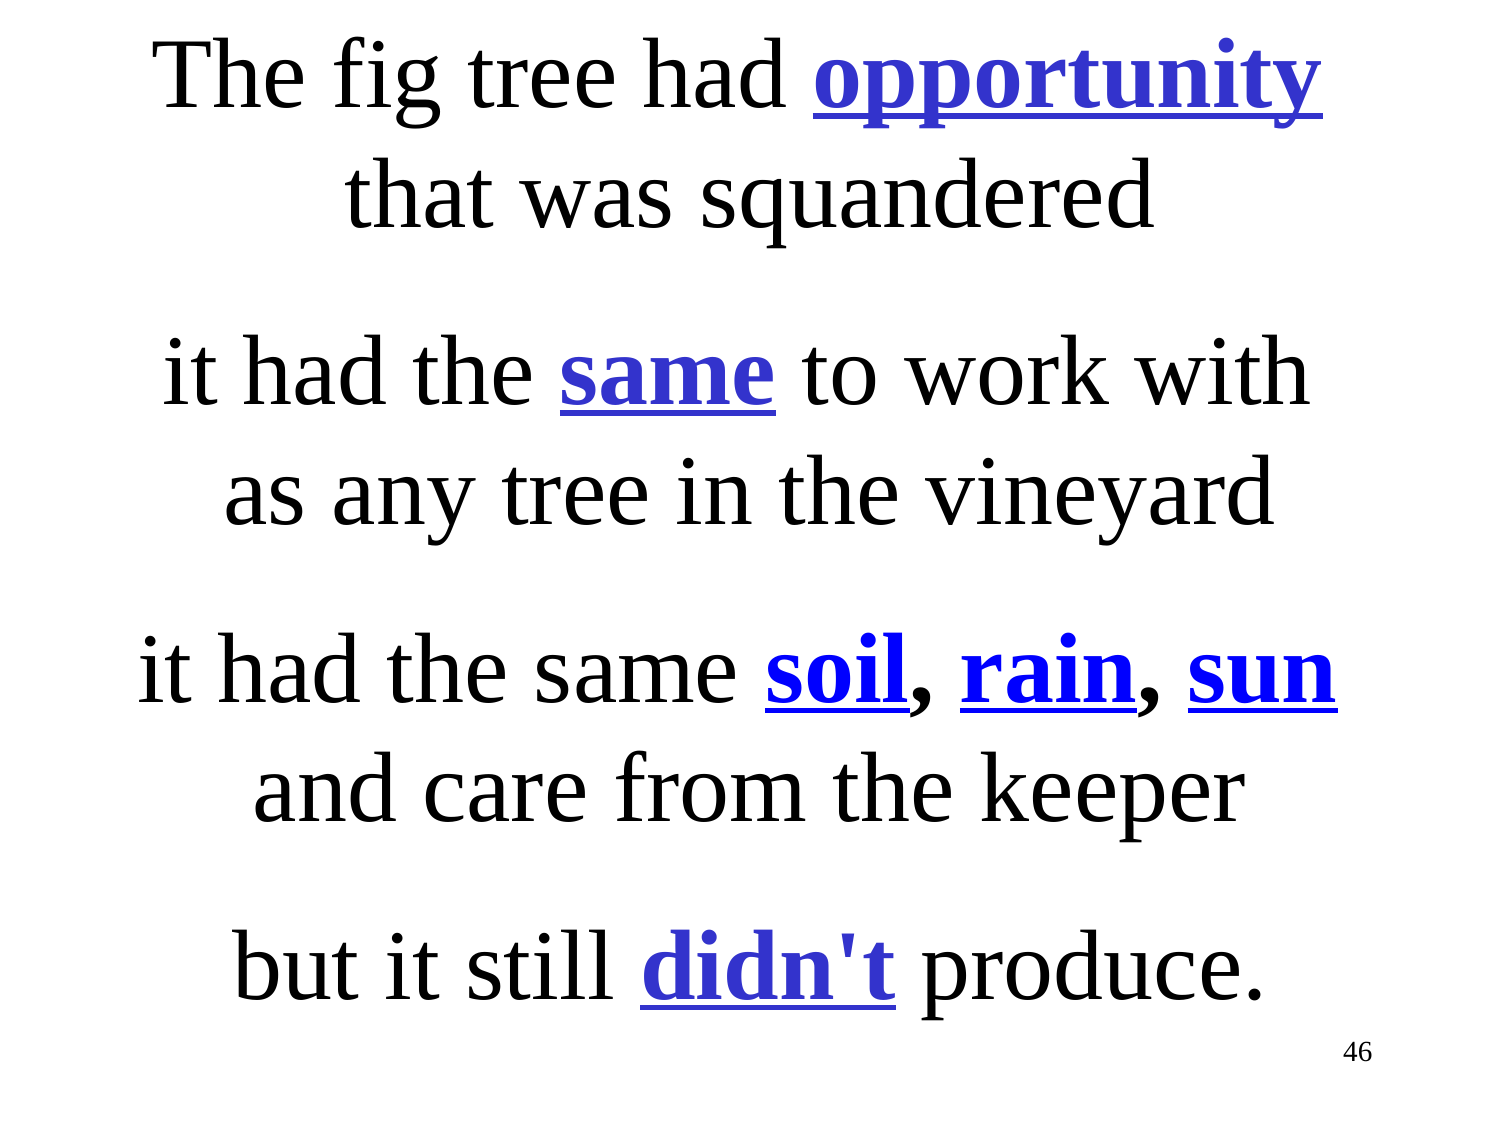

The fig tree had opportunity
that was squandered
it had the same to work with
as any tree in the vineyard
it had the same soil, rain, sun
and care from the keeper
but it still didn't produce.